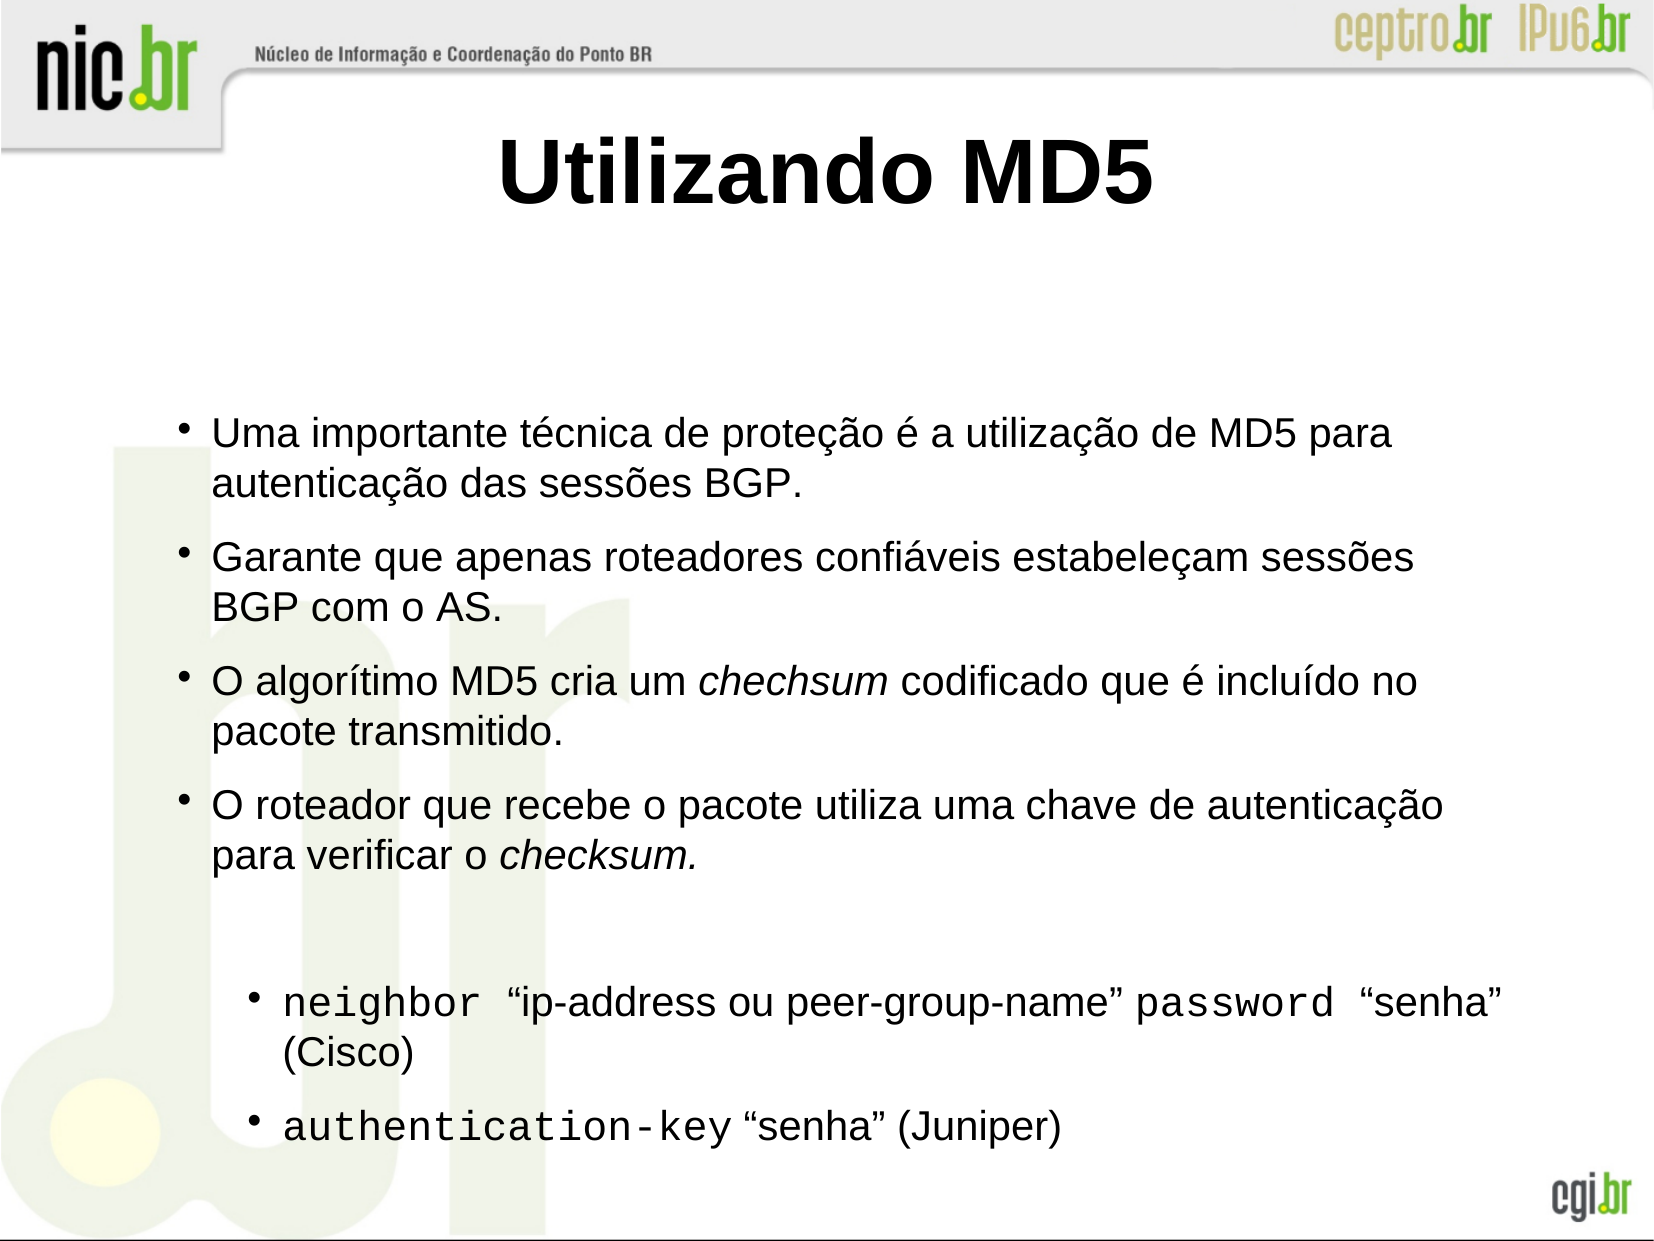

Utilizando MD5
Uma importante técnica de proteção é a utilização de MD5 para autenticação das sessões BGP.
Garante que apenas roteadores confiáveis estabeleçam sessões BGP com o AS.
O algorítimo MD5 cria um chechsum codificado que é incluído no pacote transmitido.
O roteador que recebe o pacote utiliza uma chave de autenticação para verificar o checksum.
neighbor “ip-address ou peer-group-name” password “senha” (Cisco)
authentication-key “senha” (Juniper)